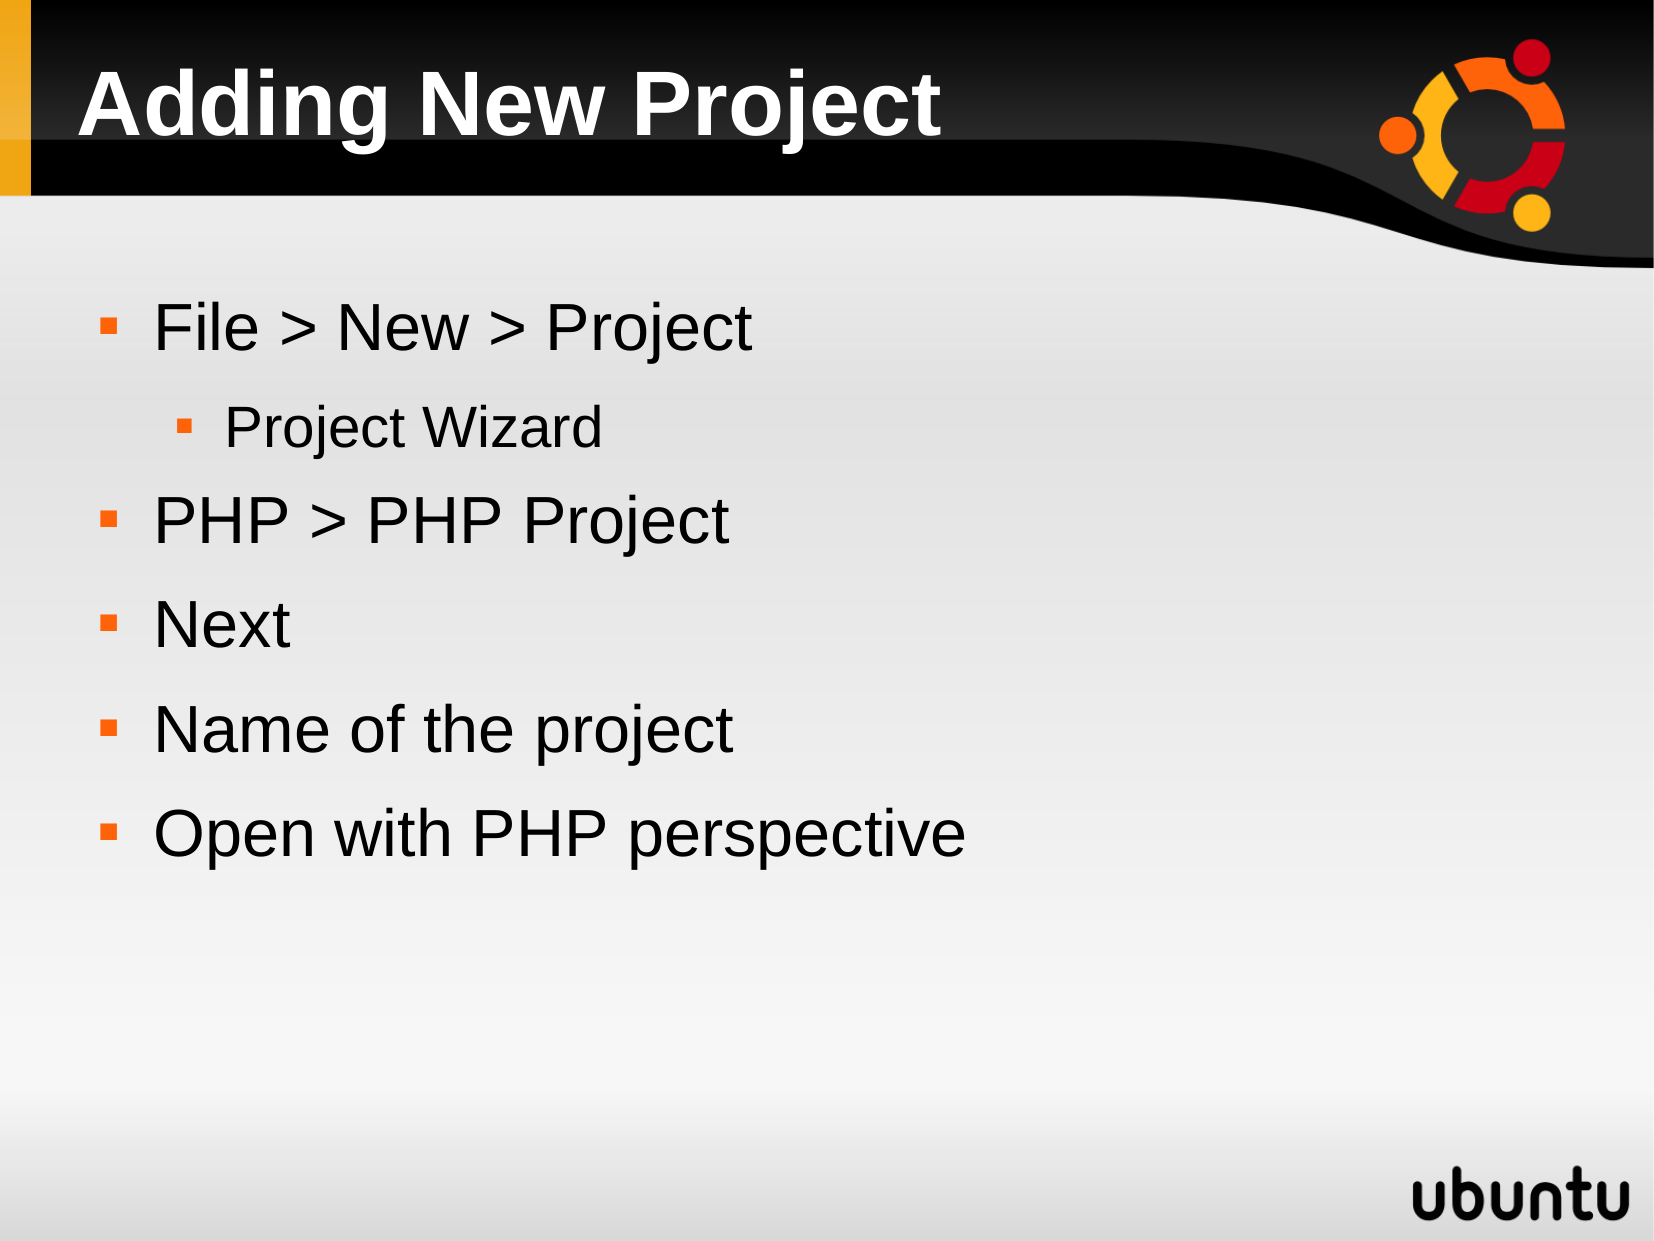

# Adding New Project
File > New > Project
Project Wizard
PHP > PHP Project
Next
Name of the project
Open with PHP perspective